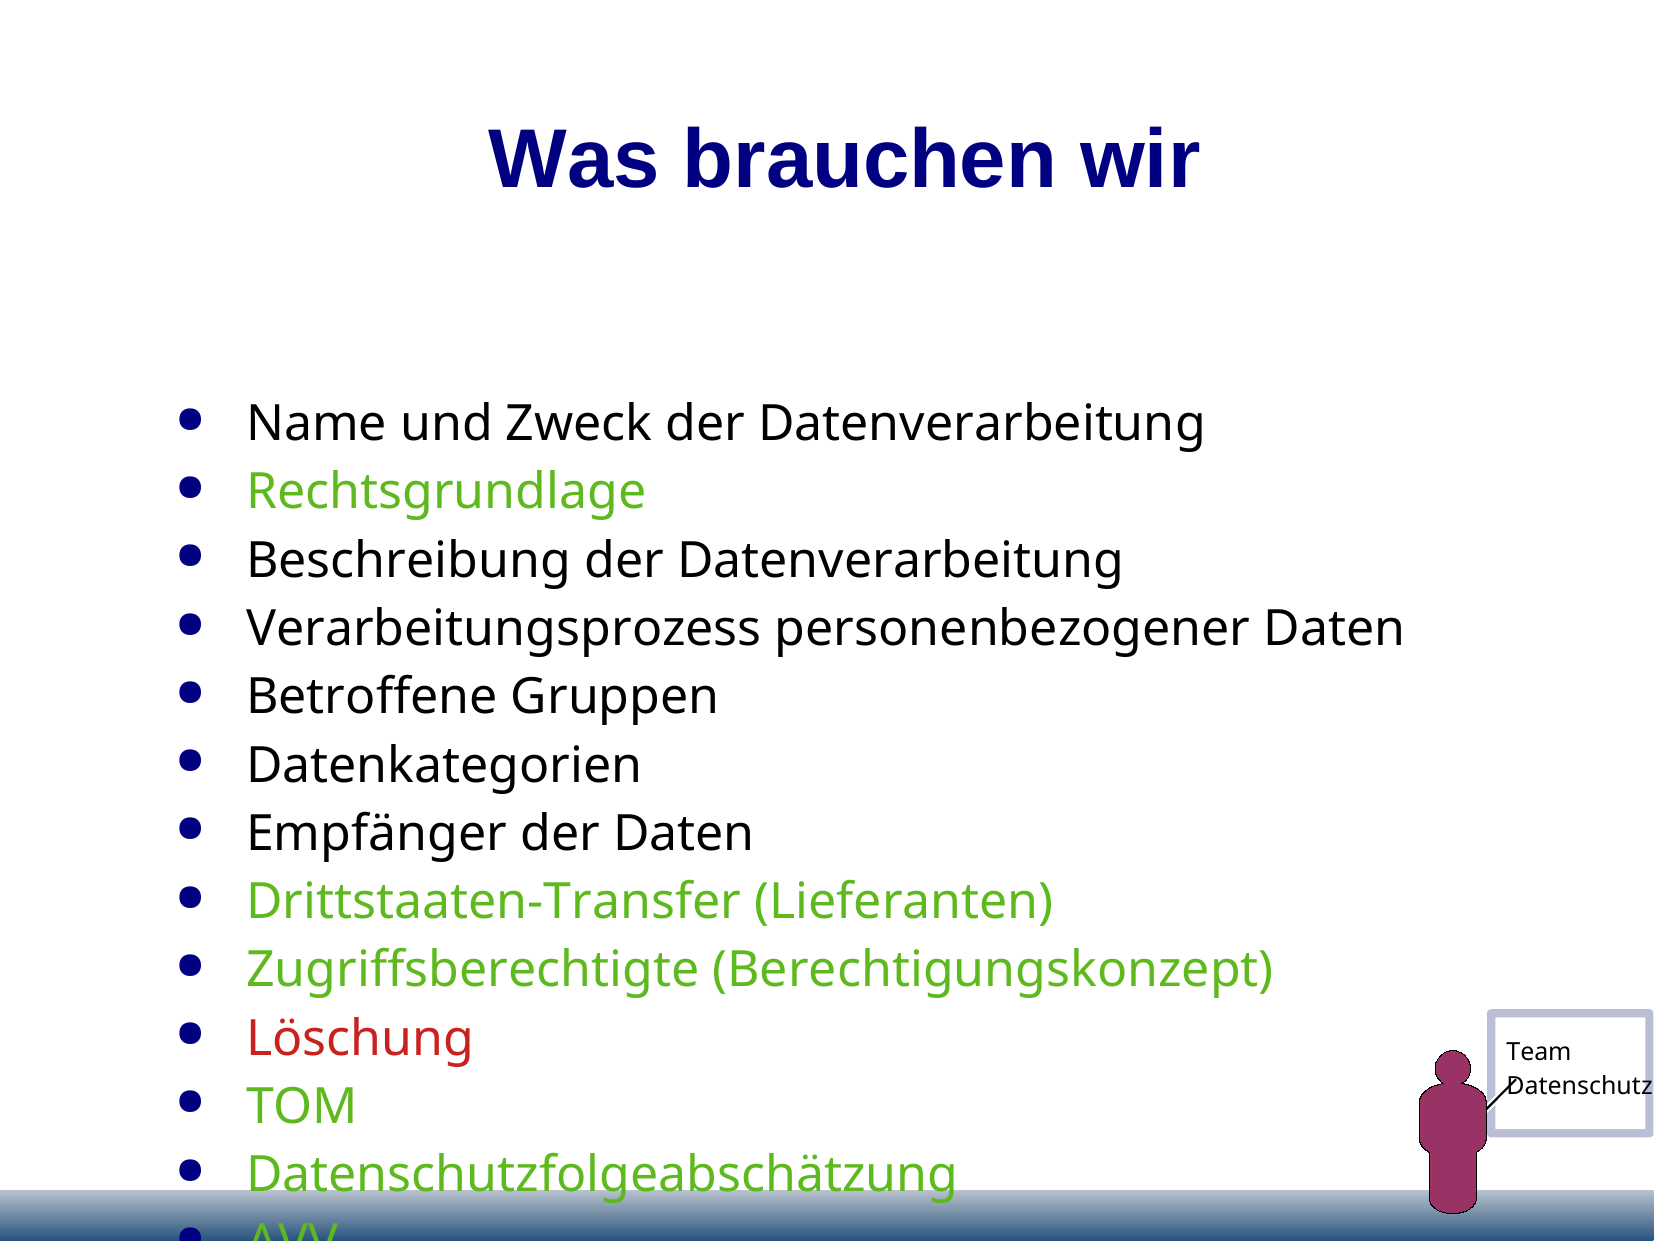

# Was brauchen wir
Name und Zweck der Datenverarbeitung
Rechtsgrundlage
Beschreibung der Datenverarbeitung
Verarbeitungsprozess personenbezogener Daten
Betroffene Gruppen
Datenkategorien
Empfänger der Daten
Drittstaaten-Transfer (Lieferanten)
Zugriffsberechtigte (Berechtigungskonzept)
Löschung
TOM
Datenschutzfolgeabschätzung
AVV
Team
Datenschutz